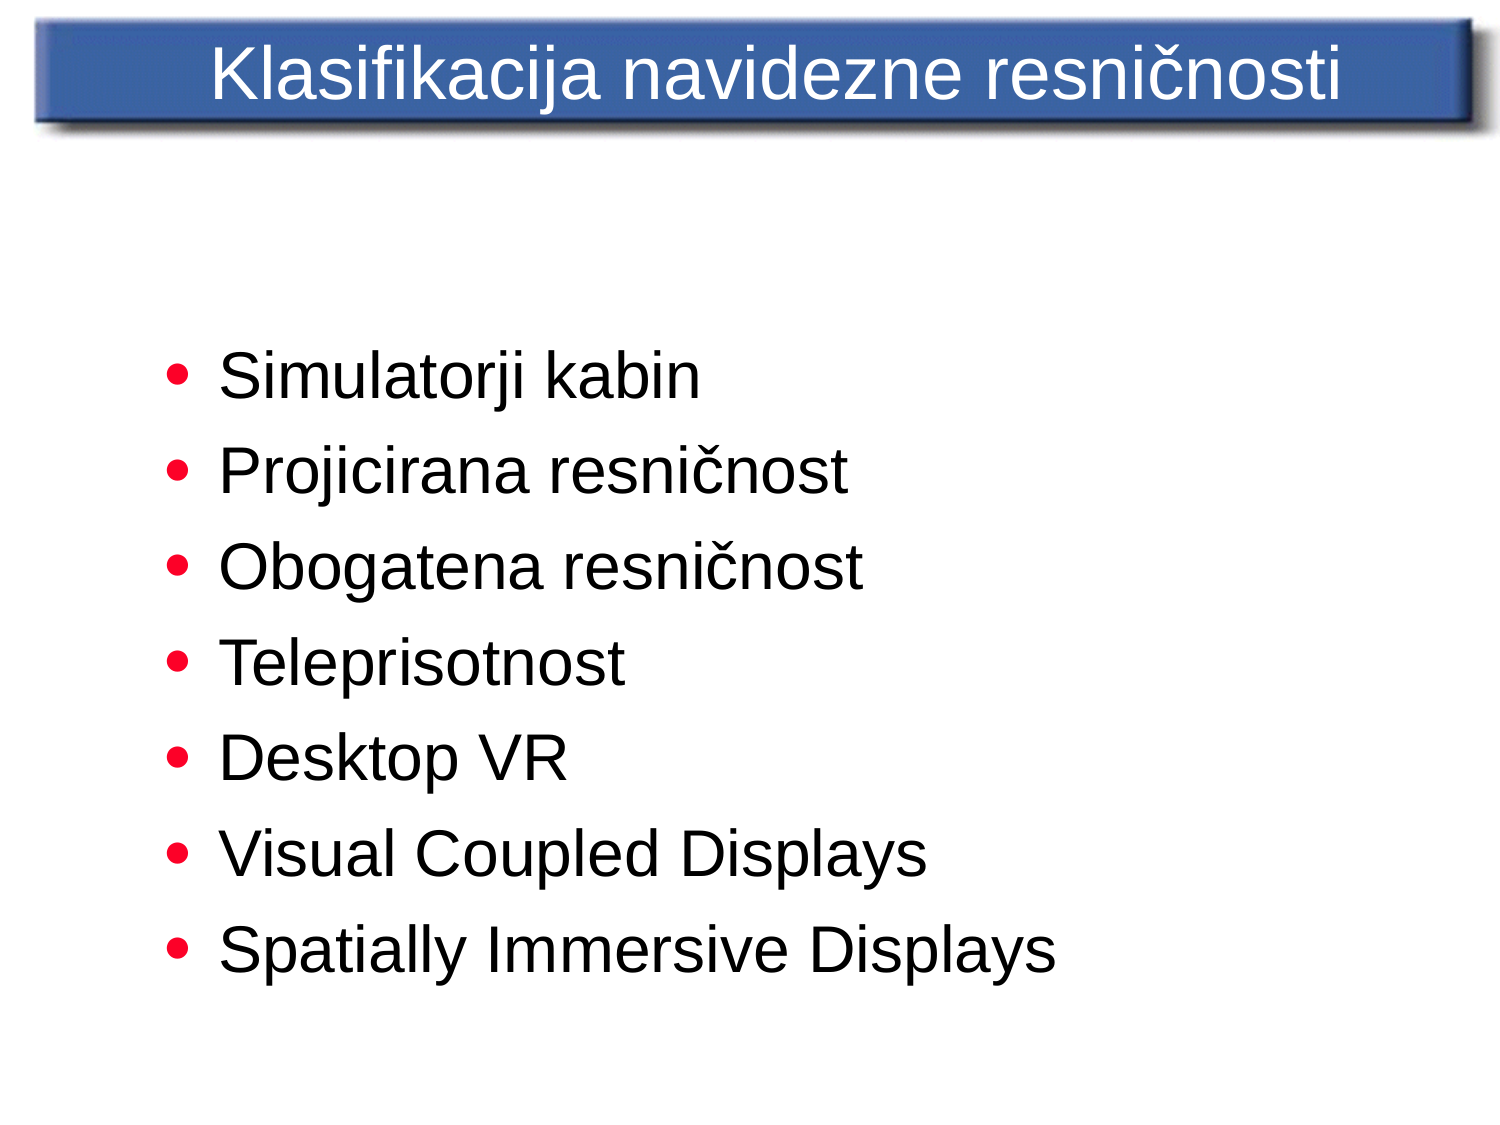

# Klasifikacija navidezne resničnosti
Simulatorji kabin
Projicirana resničnost
Obogatena resničnost
Teleprisotnost
Desktop VR
Visual Coupled Displays
Spatially Immersive Displays
Source: Virtual Reality Playhouse, p. 7; T.H.E. Journal, Dec 93, p. 56